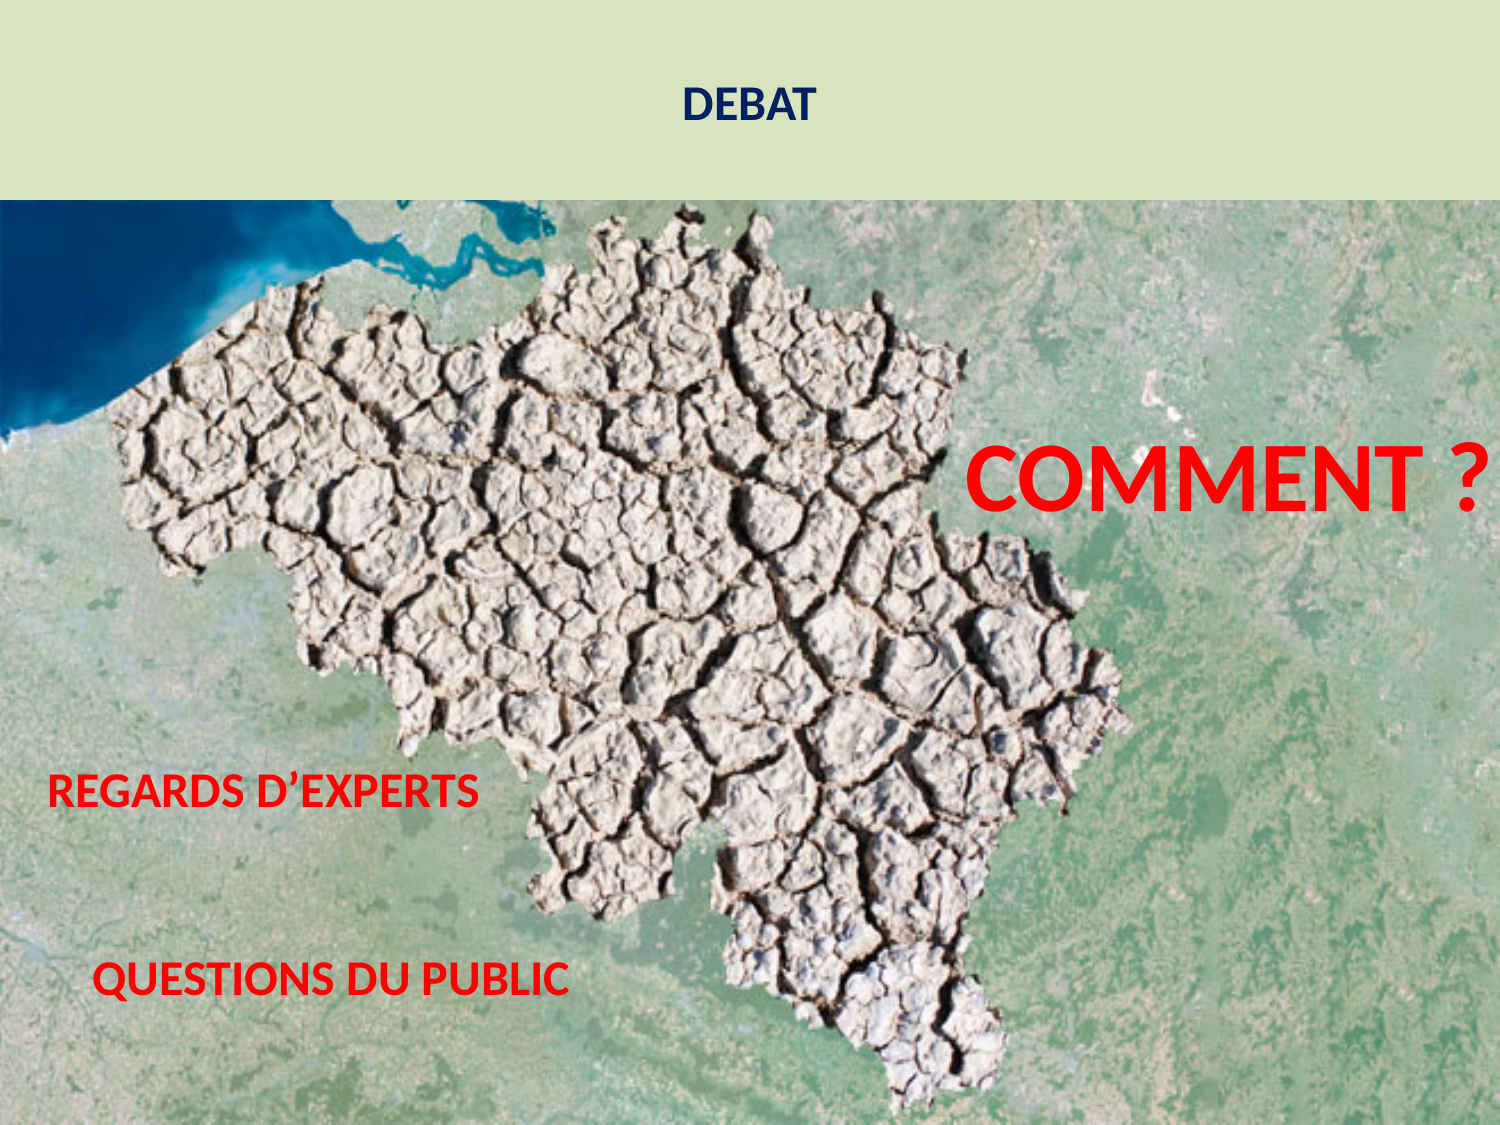

# DEBAT
COMMENT ?
REGARDS D’EXPERTS
QUESTIONS DU PUBLIC